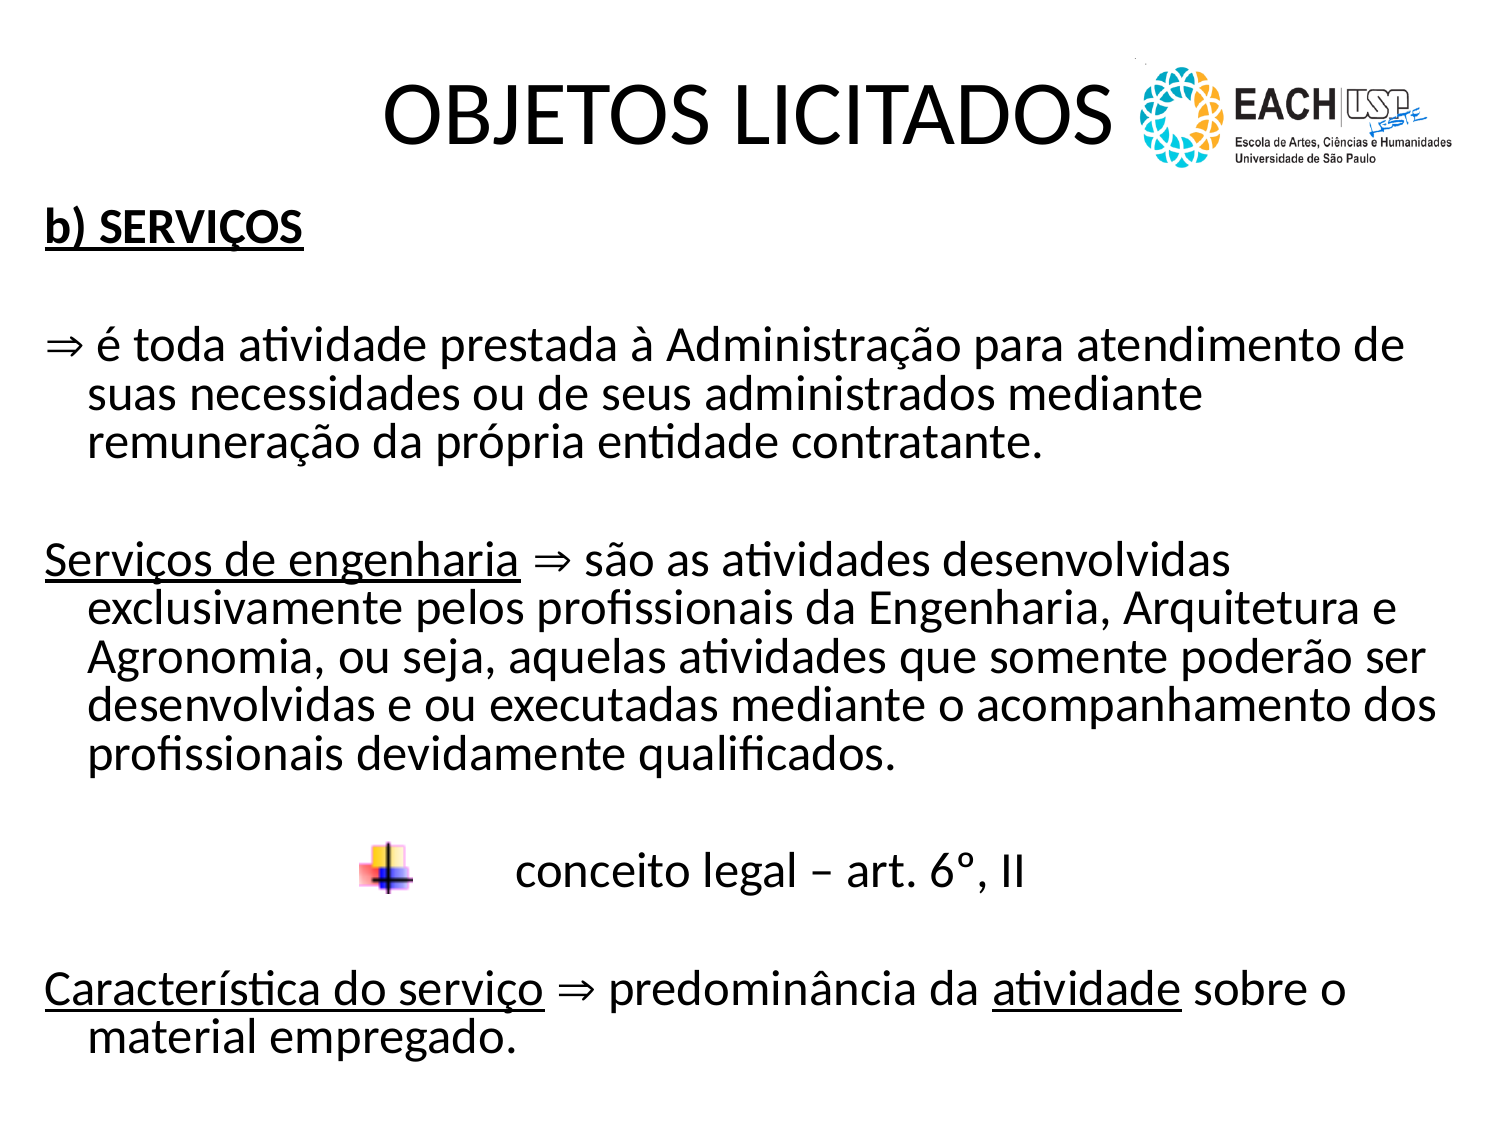

OBJETOS LICITADOS
# b) SERVIÇOS
 é toda atividade prestada à Administração para atendimento de suas necessidades ou de seus administrados mediante remuneração da própria entidade contratante.
Serviços de engenharia  são as atividades desenvolvidas exclusivamente pelos profissionais da Engenharia, Arquitetura e Agronomia, ou seja, aquelas atividades que somente poderão ser desenvolvidas e ou executadas mediante o acompanhamento dos profissionais devidamente qualificados.
conceito legal – art. 6º, II
Característica do serviço  predominância da atividade sobre o material empregado.